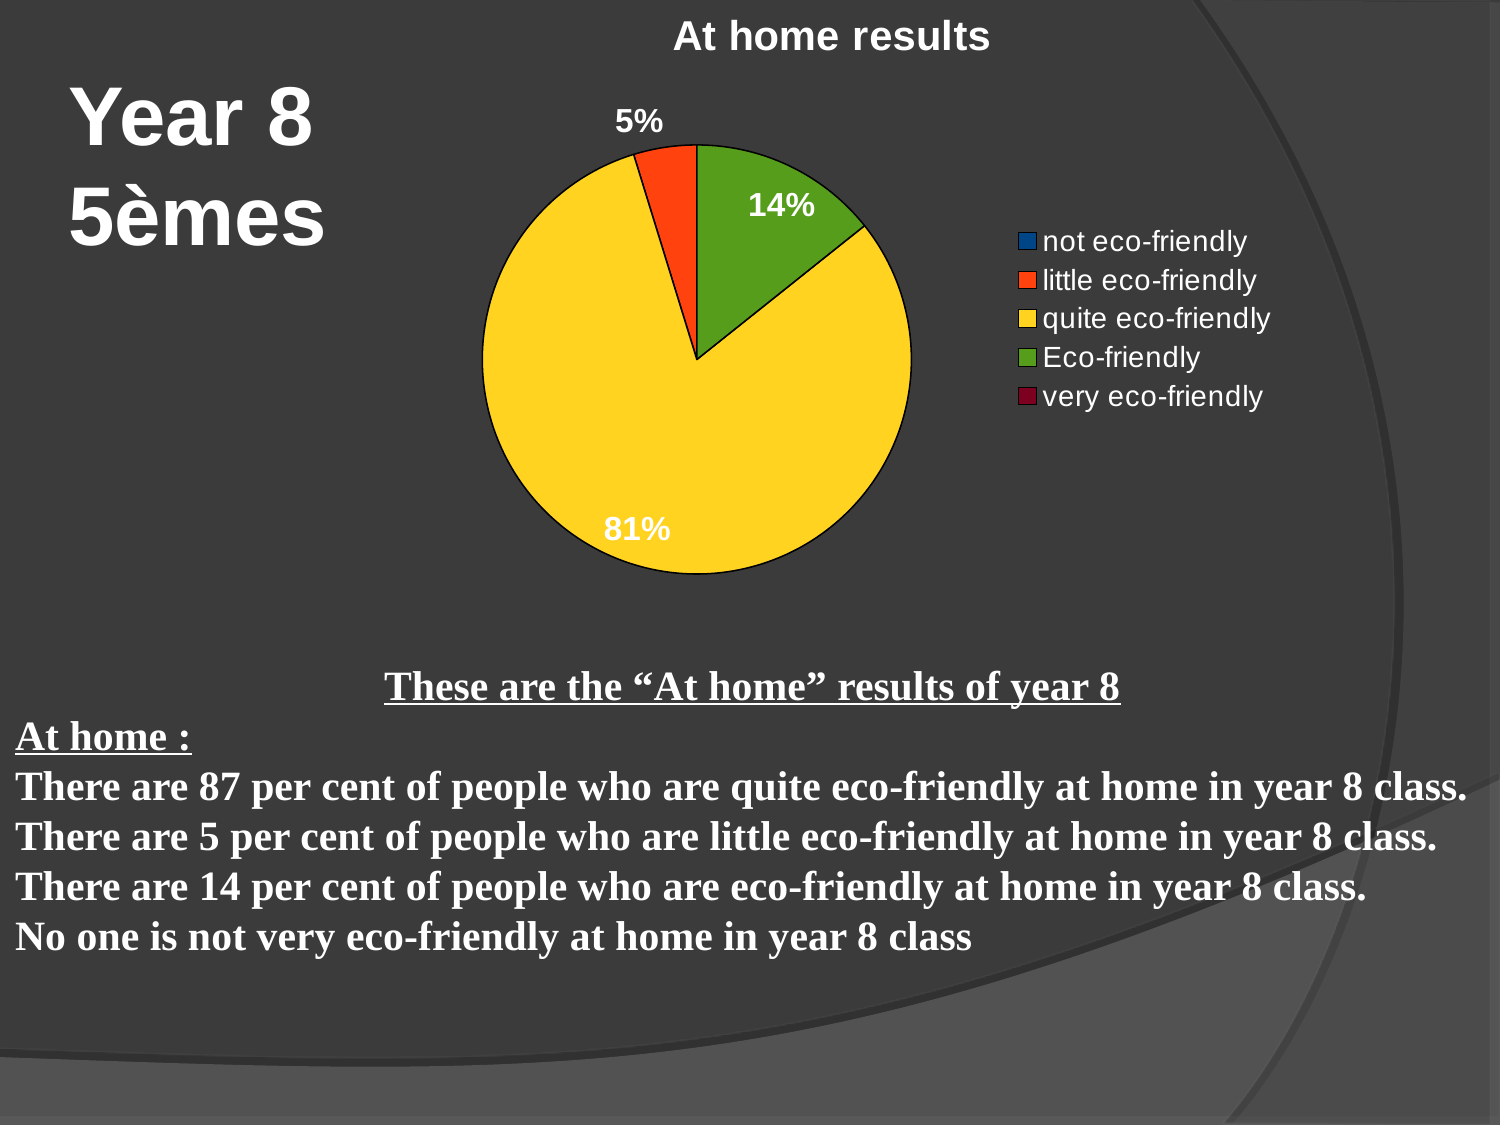

### Chart: At home results
| Category | Colonne C |
|---|---|
| not eco-friendly | 0.0 |
| little eco-friendly | 1.0 |
| quite eco-friendly | 17.0 |
| Eco-friendly | 3.0 |
| very eco-friendly | 0.0 |Year 8 5èmes
					These are the “At home” results of year 8
At home :
There are 87 per cent of people who are quite eco-friendly at home in year 8 class.
There are 5 per cent of people who are little eco-friendly at home in year 8 class.
There are 14 per cent of people who are eco-friendly at home in year 8 class.
No one is not very eco-friendly at home in year 8 class